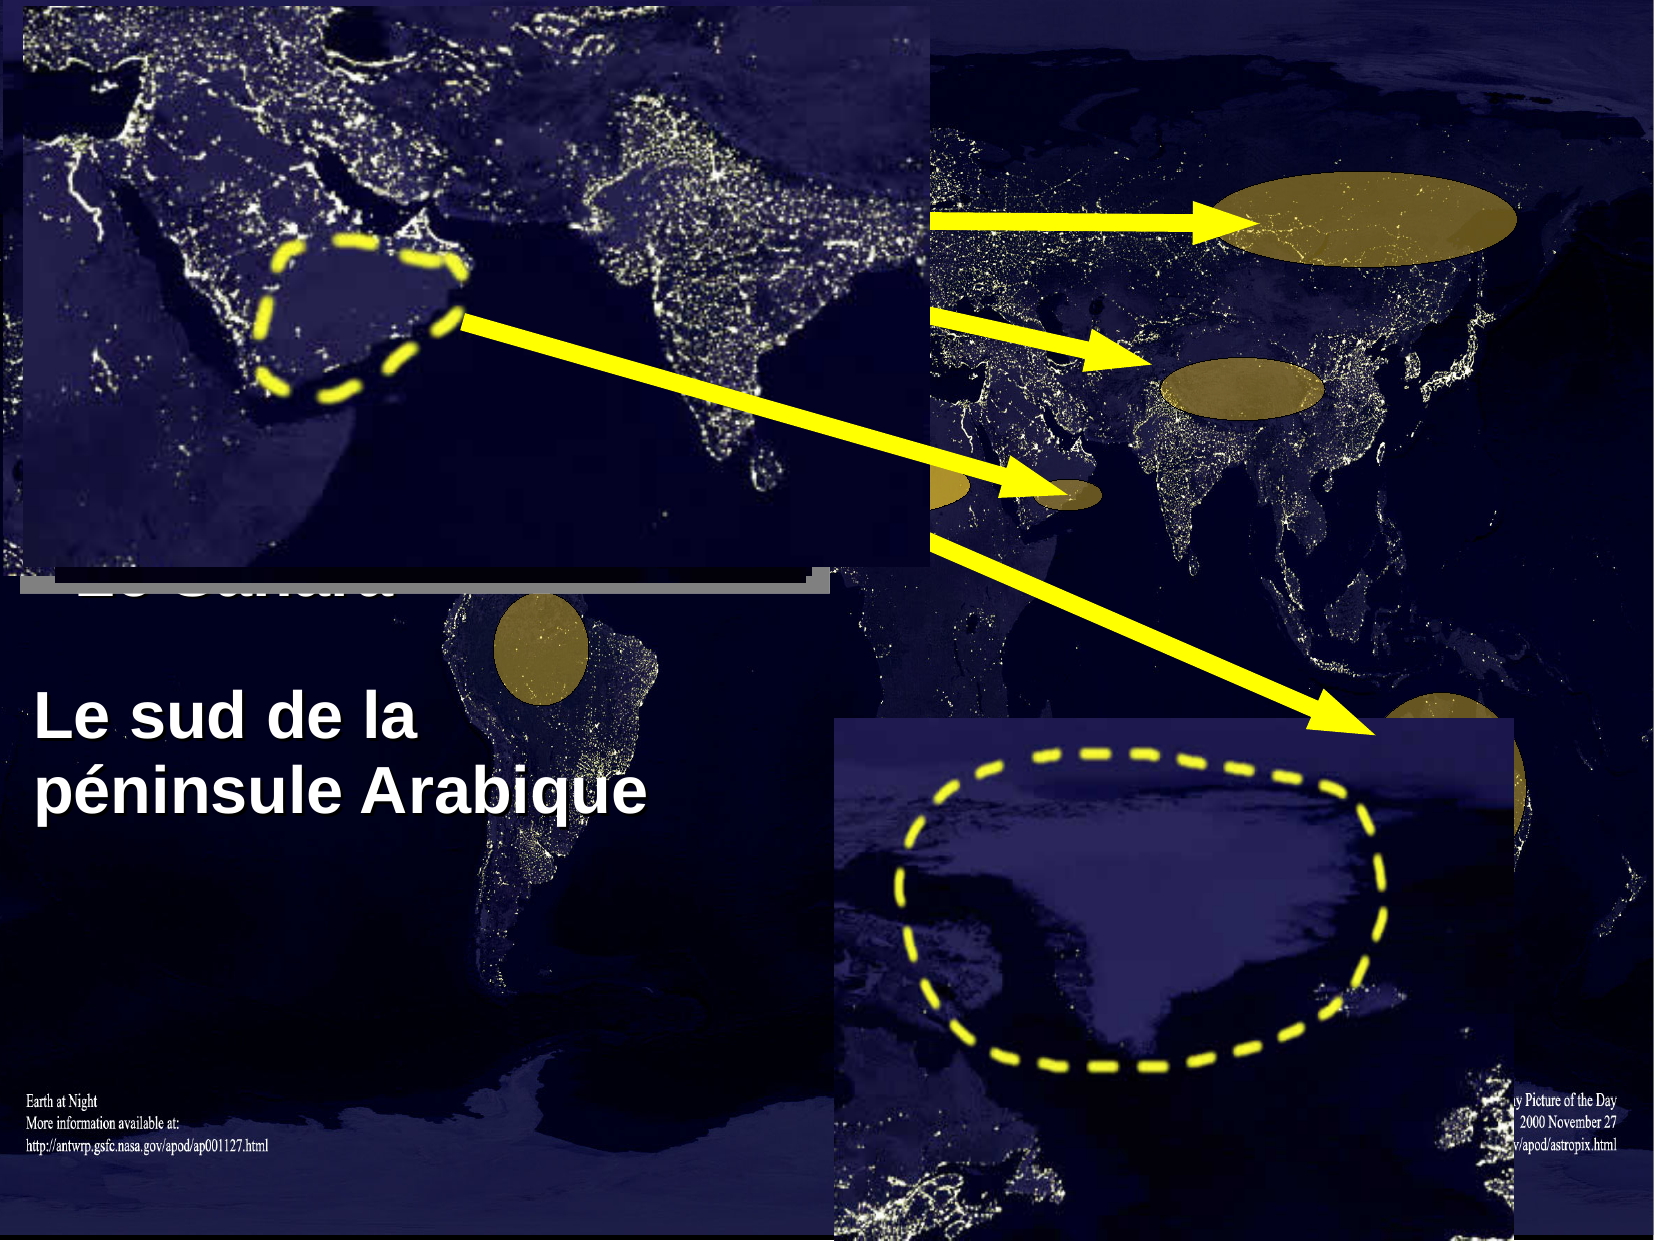

L'Himalaya
La Sibérie
L'Australie
Le Sahara
Le sud de la péninsule Arabique